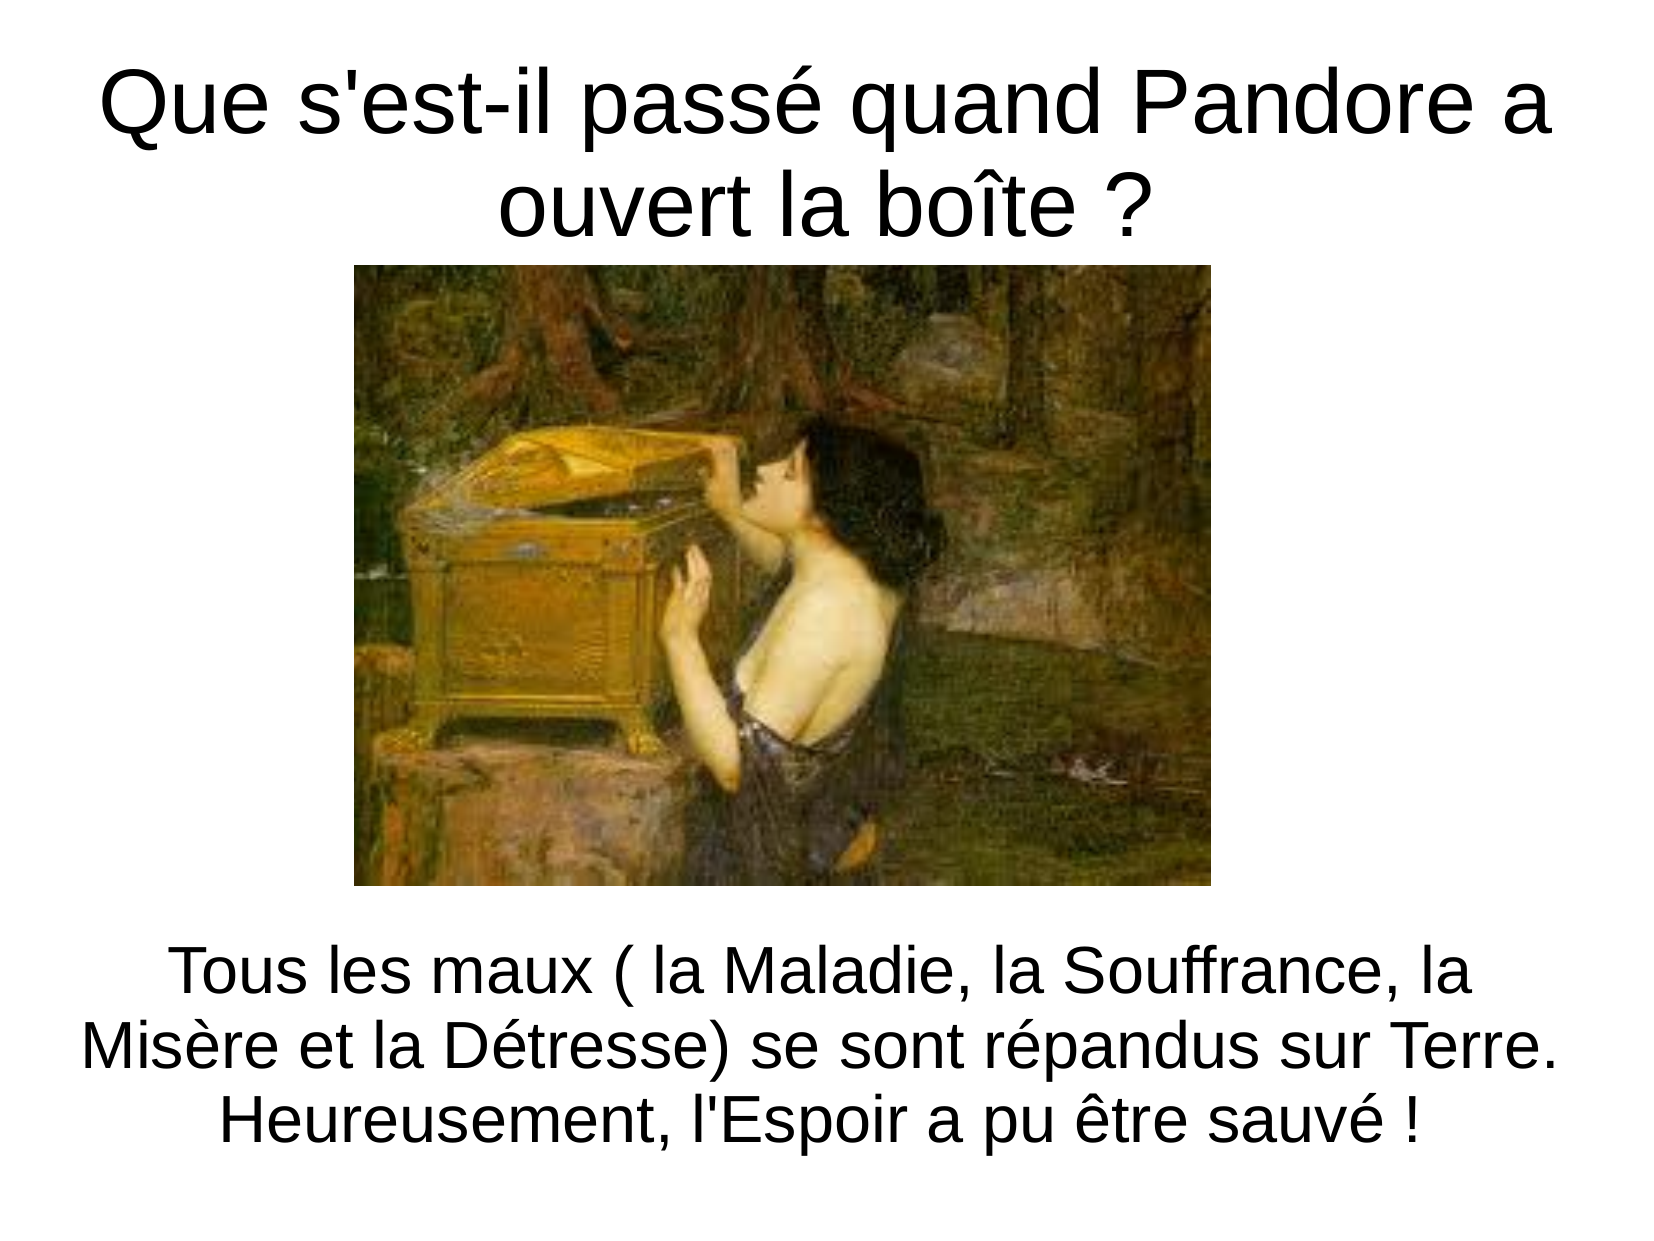

# Que s'est-il passé quand Pandore a ouvert la boîte ?
Tous les maux ( la Maladie, la Souffrance, la Misère et la Détresse) se sont répandus sur Terre.
Heureusement, l'Espoir a pu être sauvé !